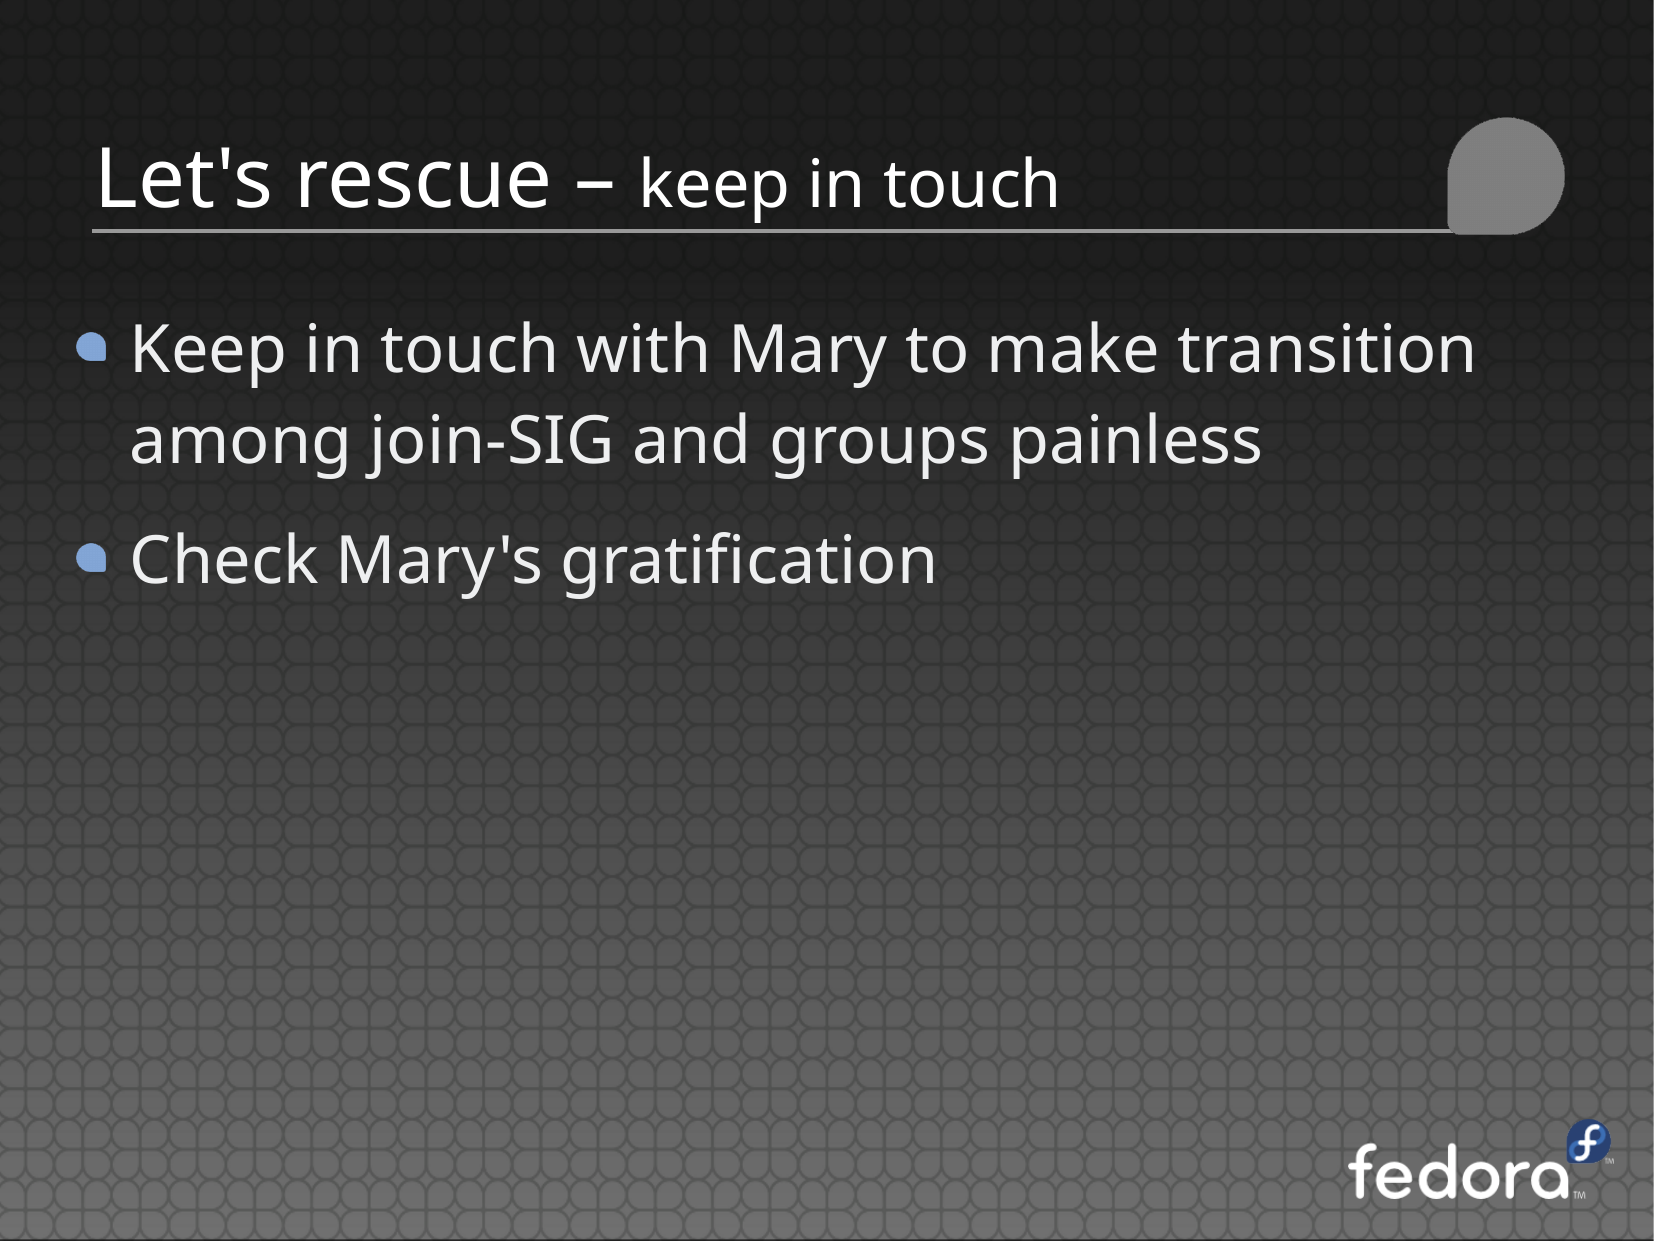

# Let's rescue – keep in touch
Keep in touch with Mary to make transition among join-SIG and groups painless
Check Mary's gratification